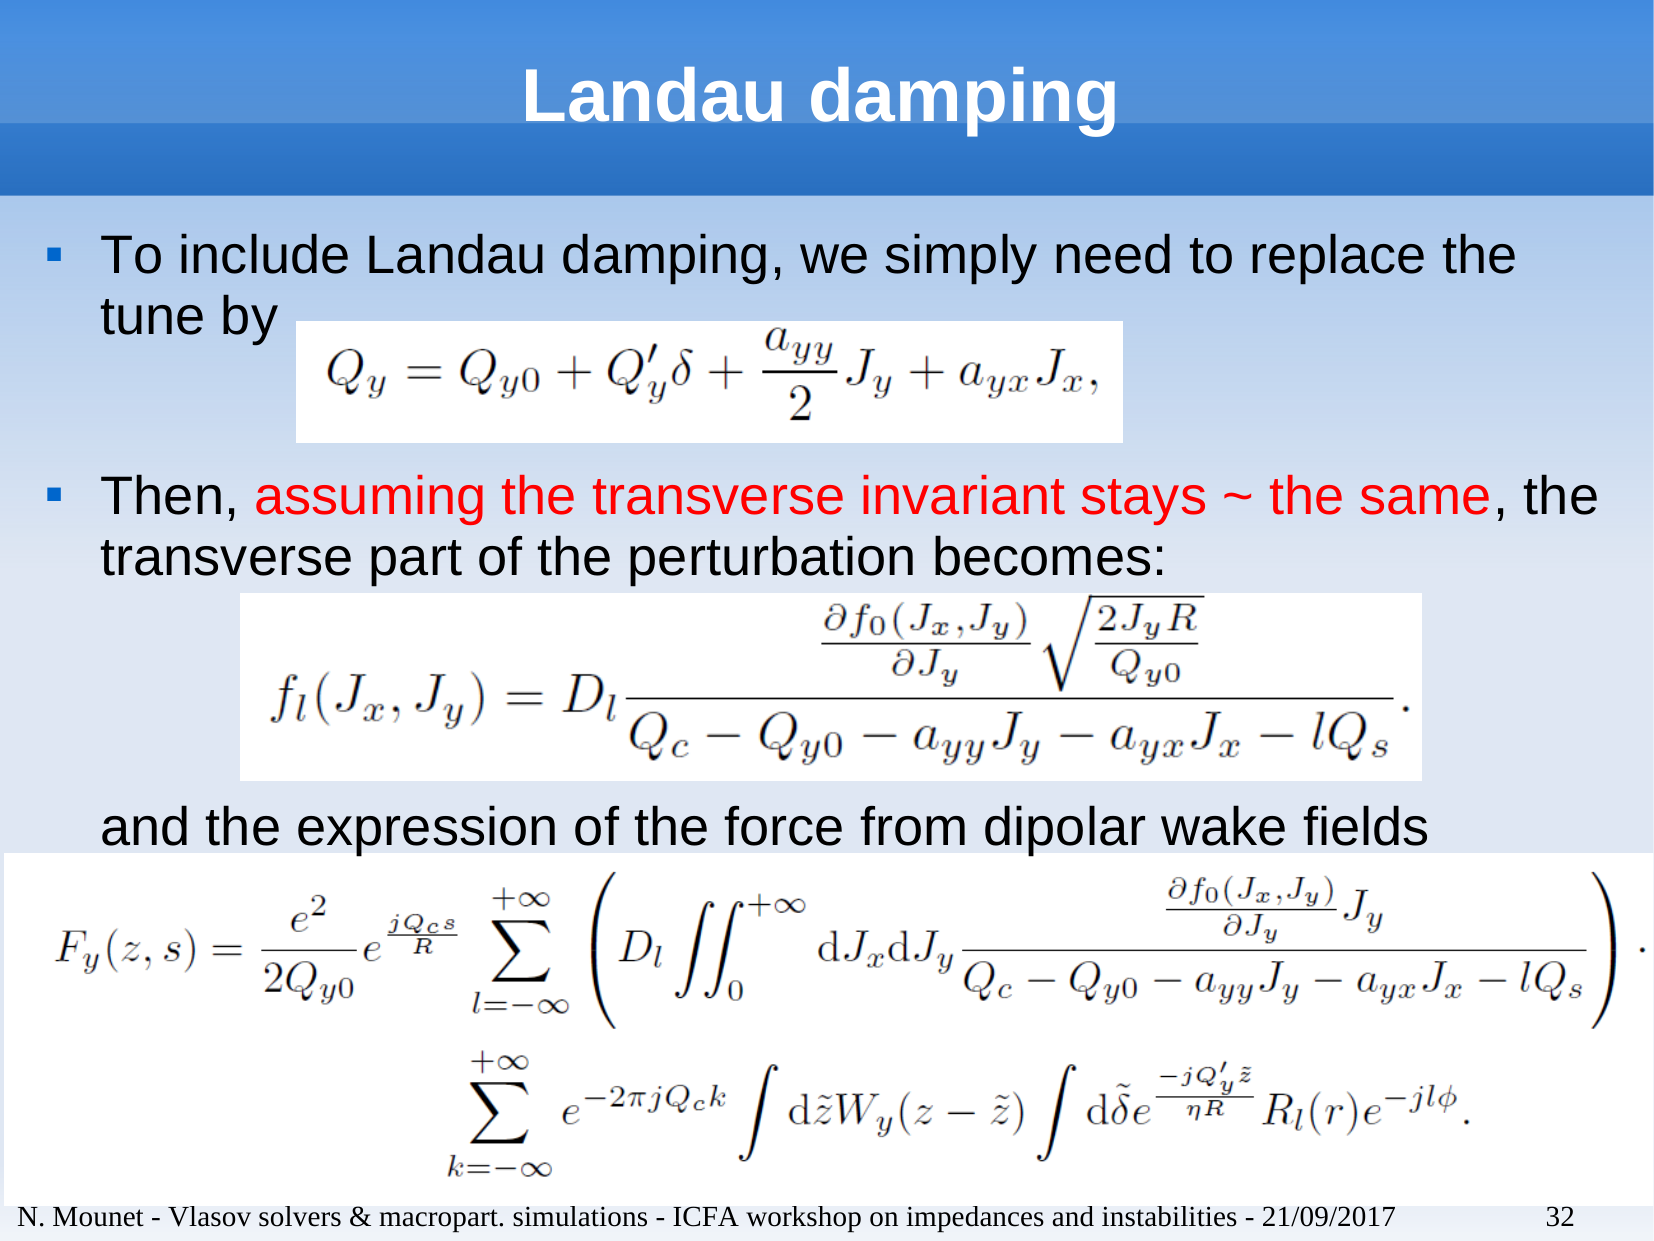

Landau damping
# To include Landau damping, we simply need to replace the tune by
Then, assuming the transverse invariant stays ~ the same, the transverse part of the perturbation becomes:
and the expression of the force from dipolar wake fields
N. Mounet - Vlasov solvers & macropart. simulations - ICFA workshop on impedances and instabilities - 21/09/2017
32